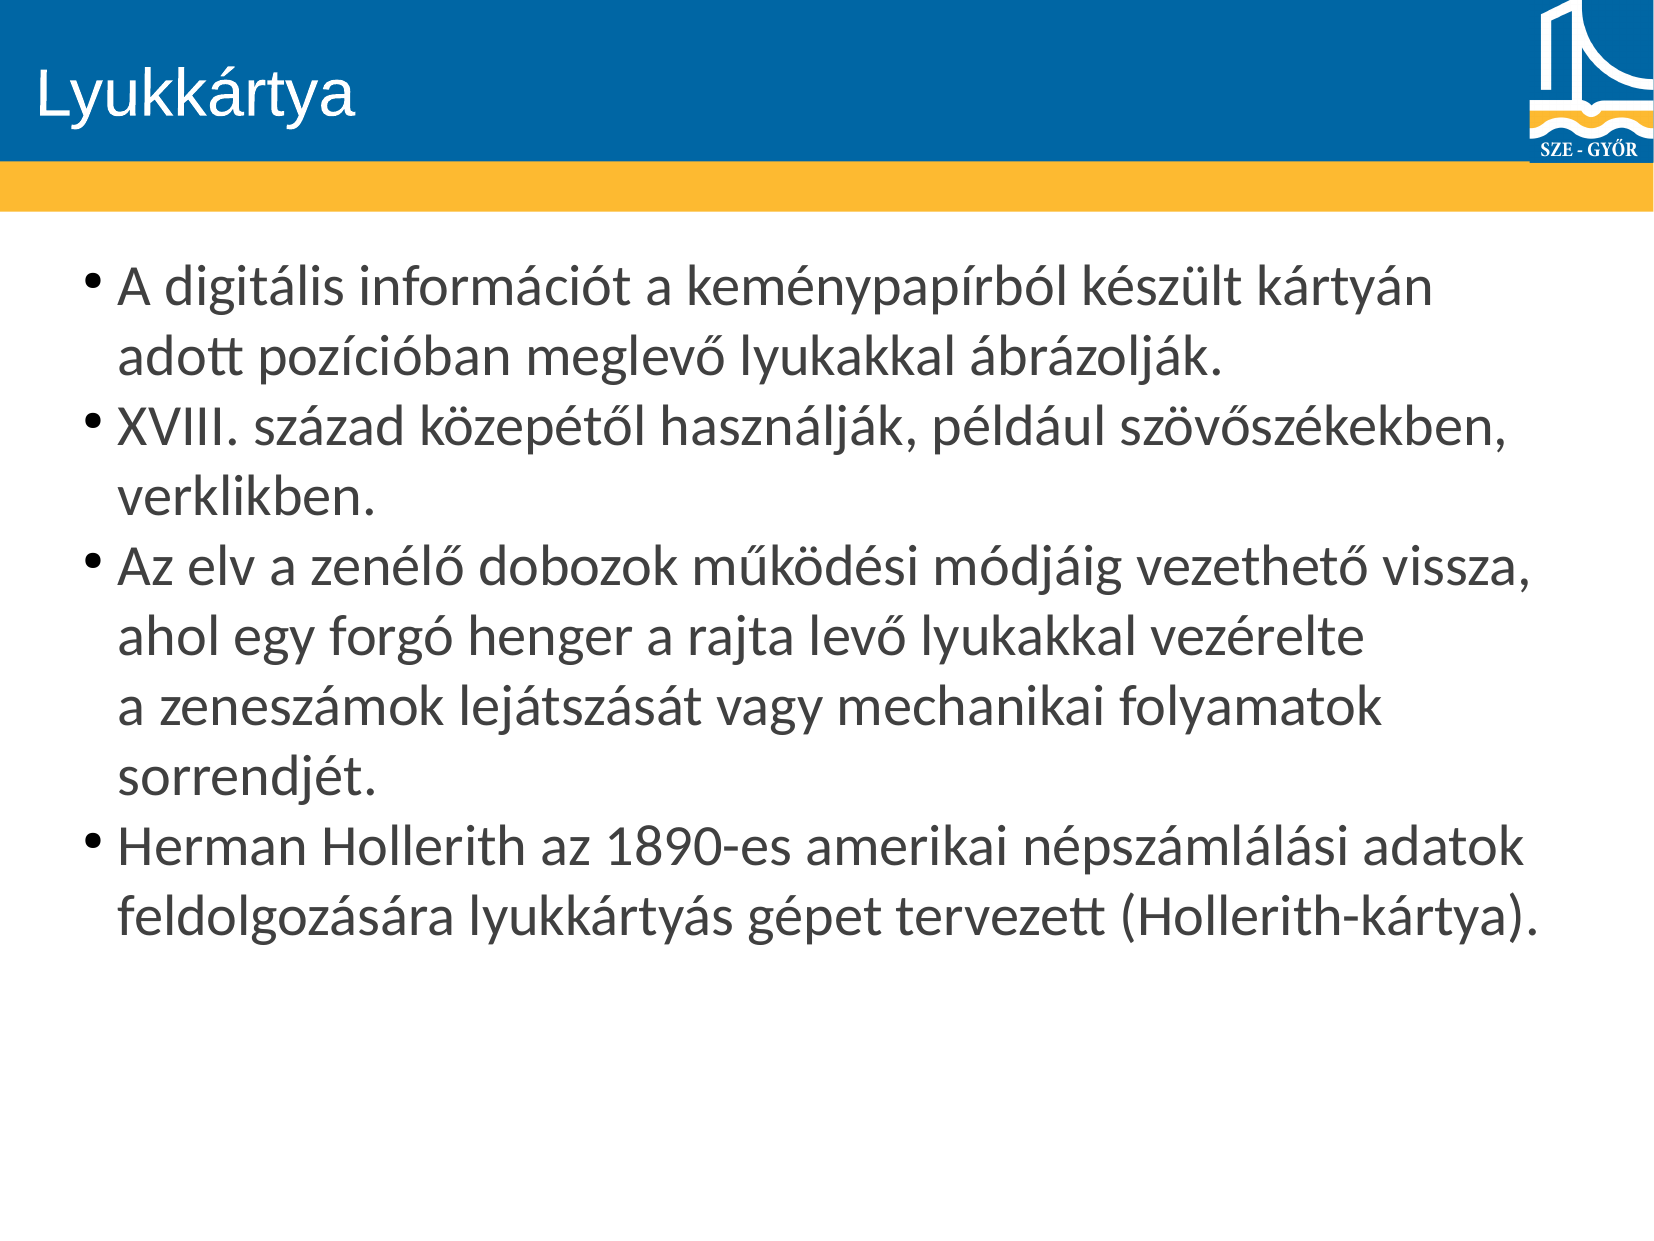

Lyukkártya
A digitális információt a keménypapírból készült kártyán adott pozícióban meglevő lyukakkal ábrázolják.
XVIII. század közepétől használják, például szövőszékekben, verklikben.
Az elv a zenélő dobozok működési módjáig vezethető vissza,
ahol egy forgó henger a rajta levő lyukakkal vezérelte
a zeneszámok lejátszását vagy mechanikai folyamatok sorrendjét.
Herman Hollerith az 1890-es amerikai népszámlálási adatok feldolgozására lyukkártyás gépet tervezett (Hollerith-kártya).